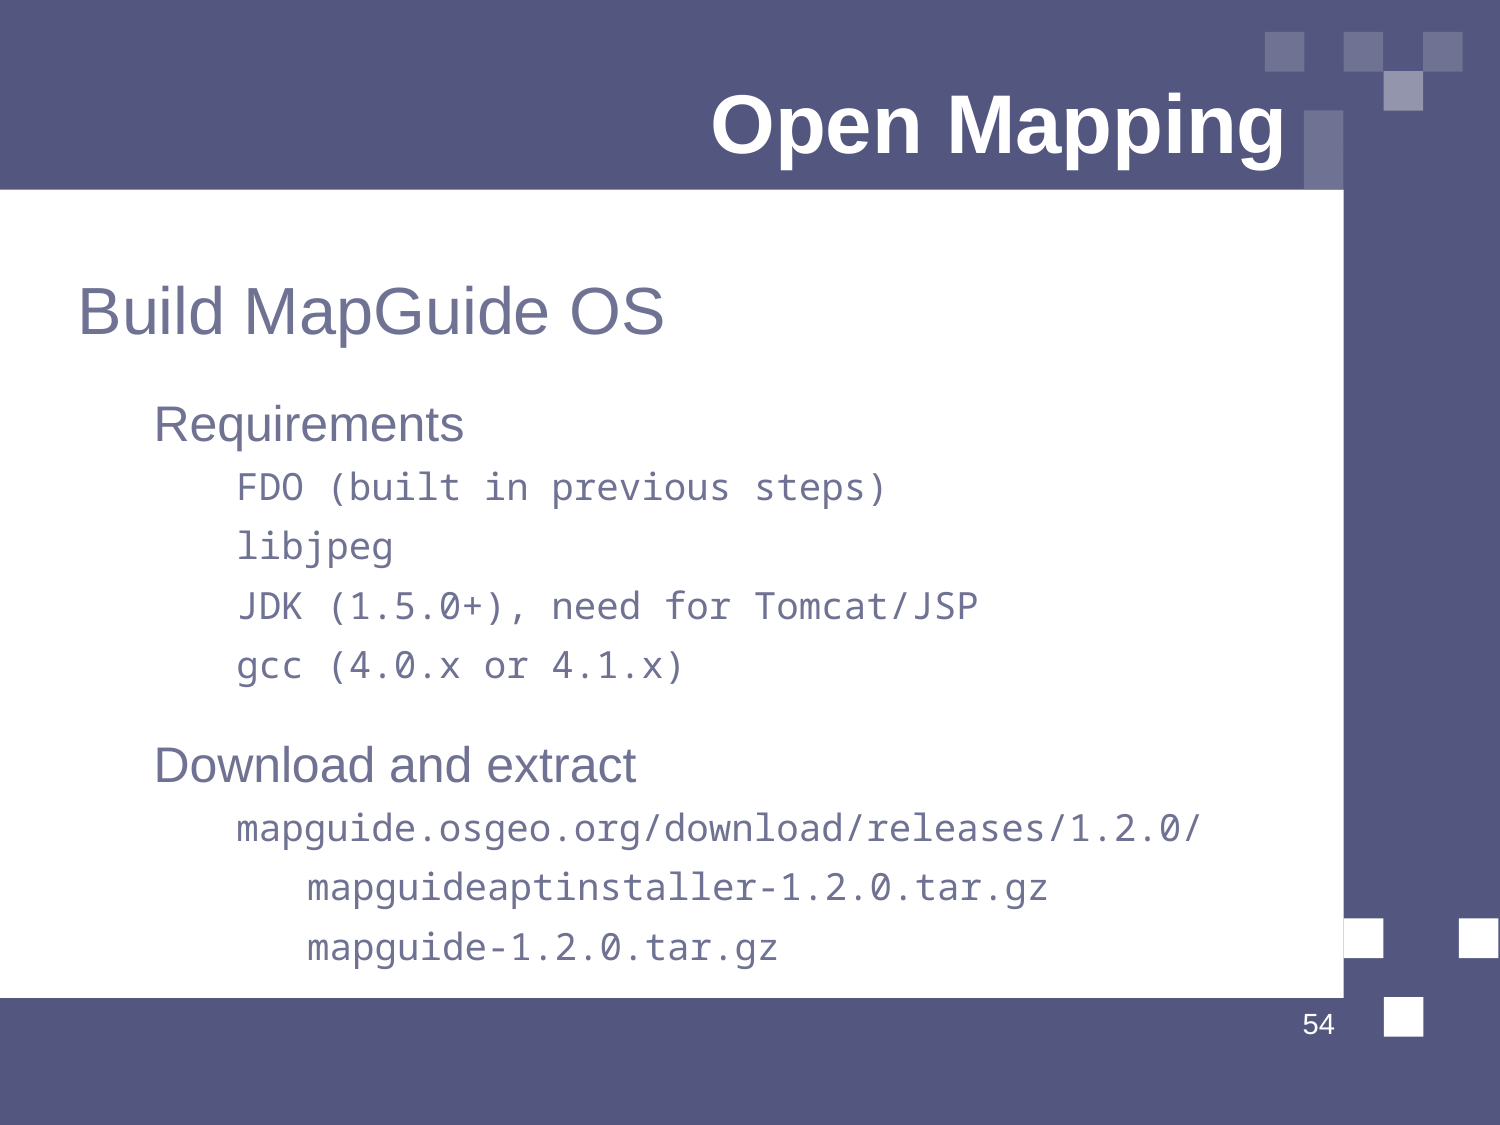

# Open Mapping
 Build MapGuide OS
Requirements
FDO (built in previous steps)
libjpeg
JDK (1.5.0+), need for Tomcat/JSP
gcc (4.0.x or 4.1.x)
Download and extract
mapguide.osgeo.org/download/releases/1.2.0/
mapguideaptinstaller-1.2.0.tar.gz
mapguide-1.2.0.tar.gz
54